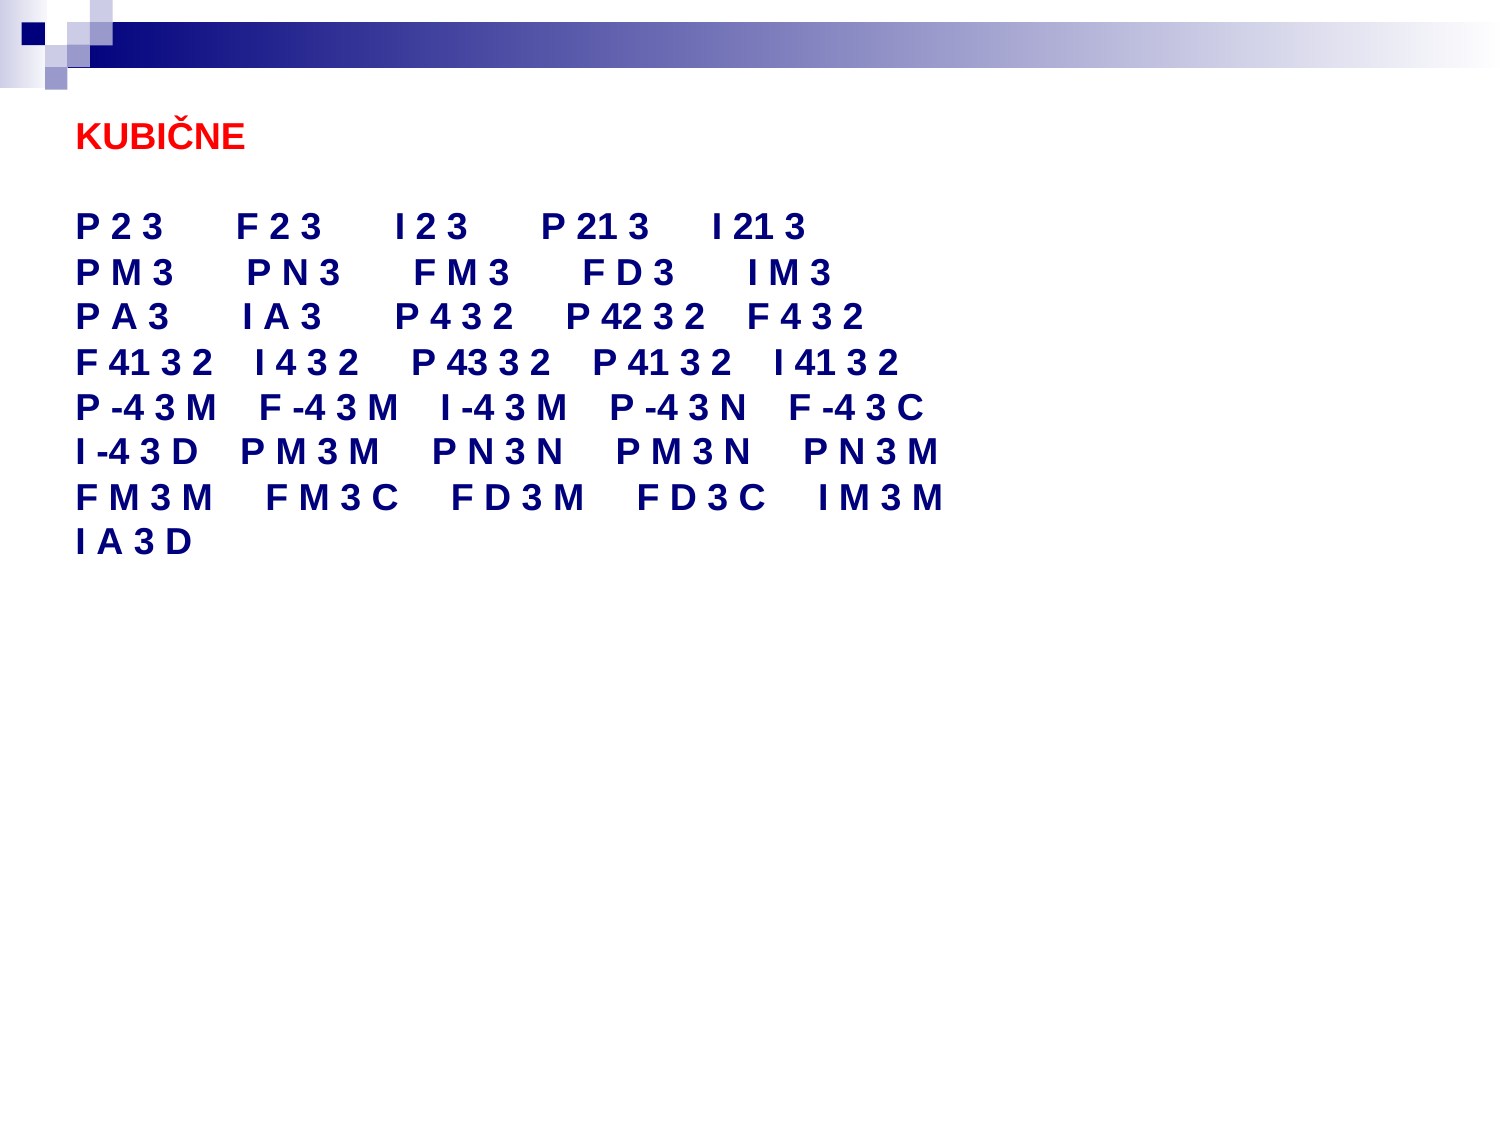

KUBIČNE
P 2 3 F 2 3 I 2 3 P 21 3 I 21 3
P M 3 P N 3 F M 3 F D 3 I M 3
P A 3 I A 3 P 4 3 2 P 42 3 2 F 4 3 2
F 41 3 2 I 4 3 2 P 43 3 2 P 41 3 2 I 41 3 2
P -4 3 M F -4 3 M I -4 3 M P -4 3 N F -4 3 C
I -4 3 D P M 3 M P N 3 N P M 3 N P N 3 M
F M 3 M F M 3 C F D 3 M F D 3 C I M 3 M
I A 3 D